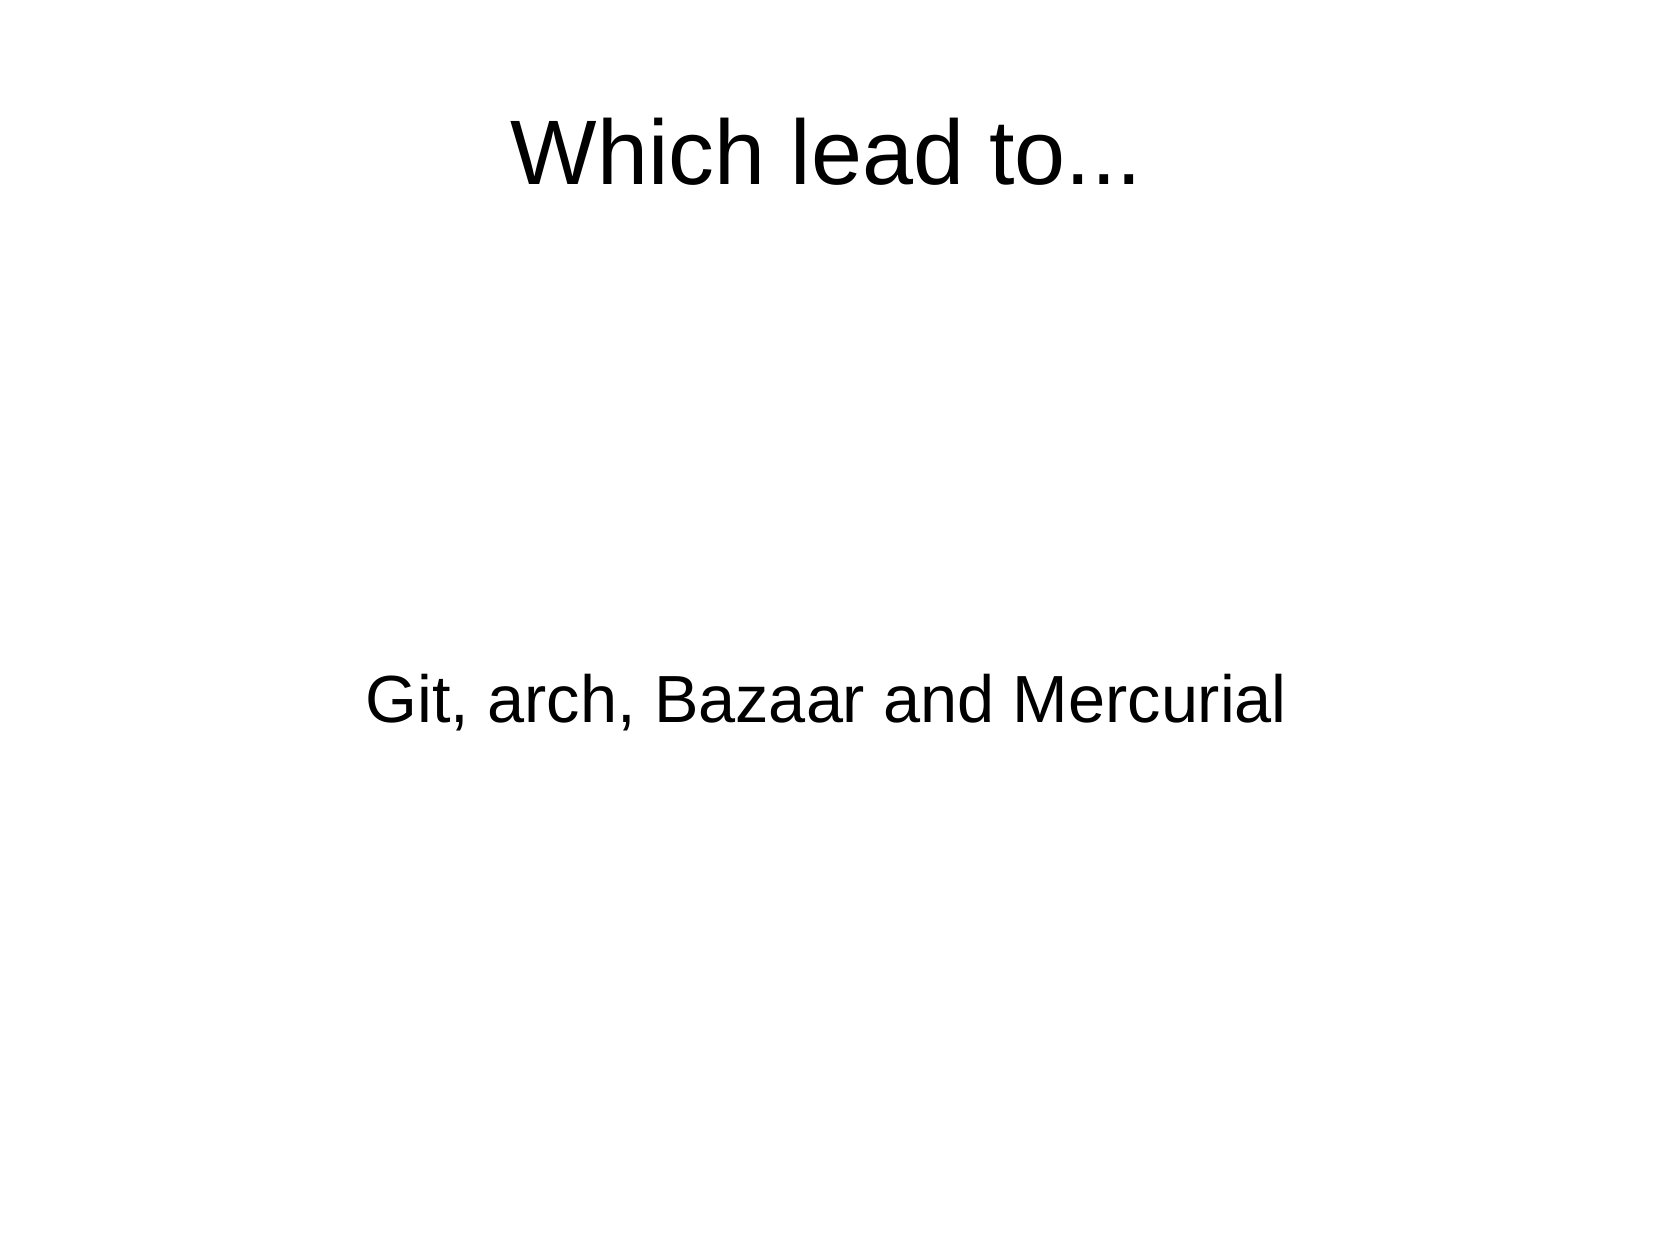

# Which lead to...
Git, arch, Bazaar and Mercurial